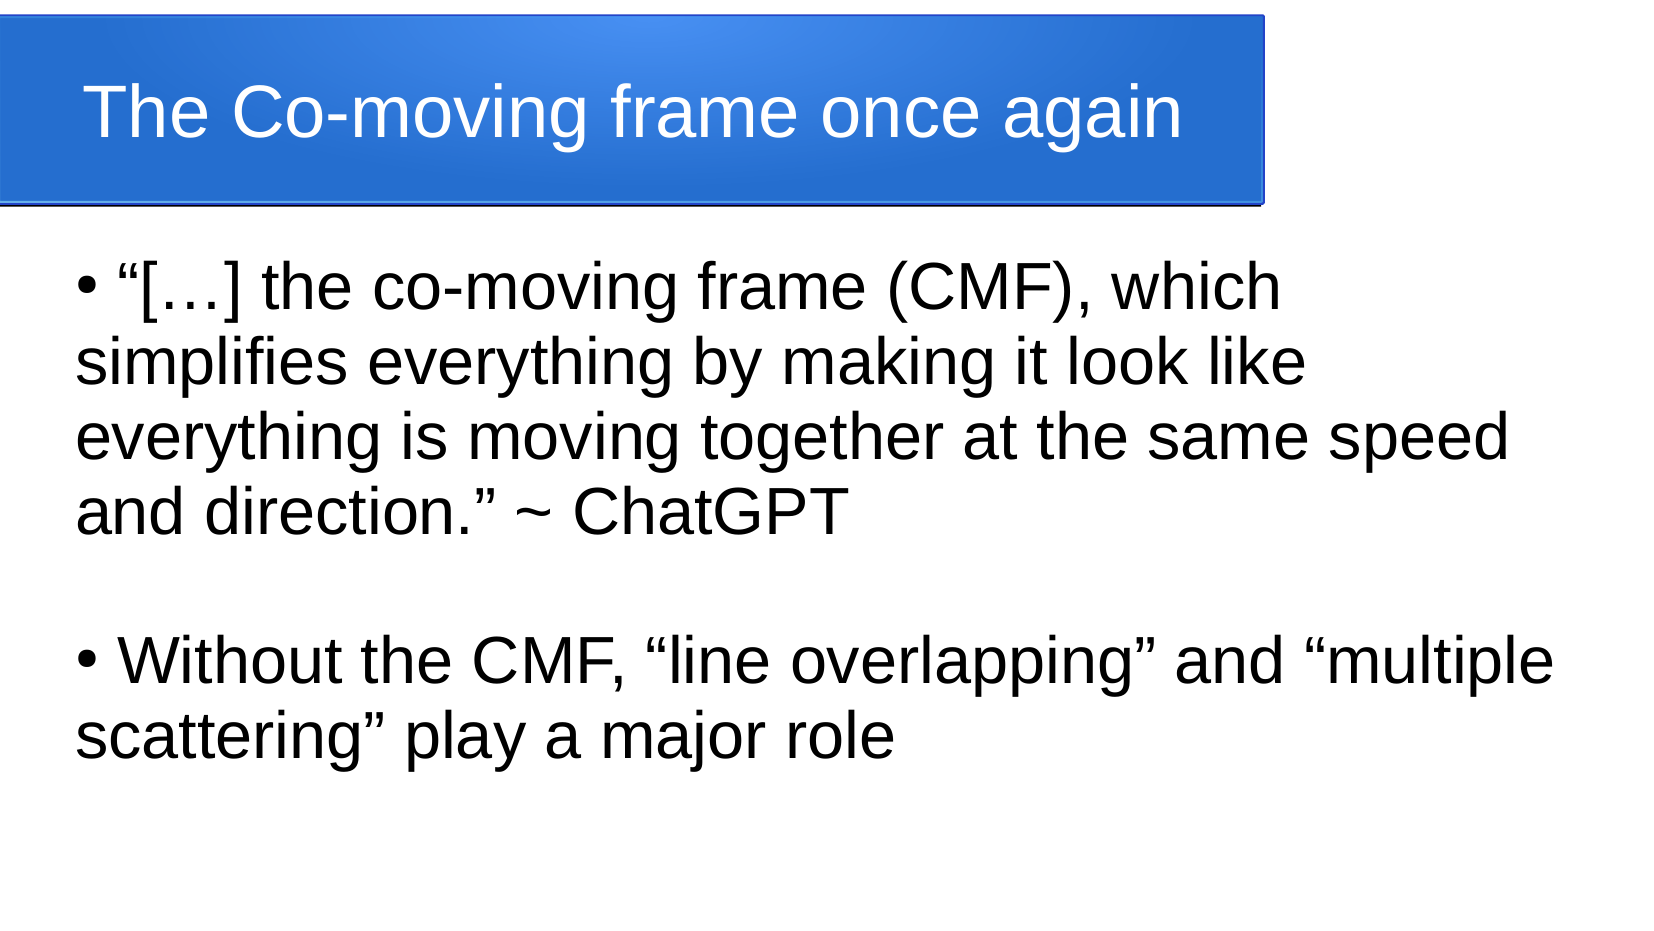

# The Co-moving frame once again
 “[…] the co-moving frame (CMF), which simplifies everything by making it look like everything is moving together at the same speed and direction.” ~ ChatGPT
 Without the CMF, “line overlapping” and “multiple scattering” play a major role